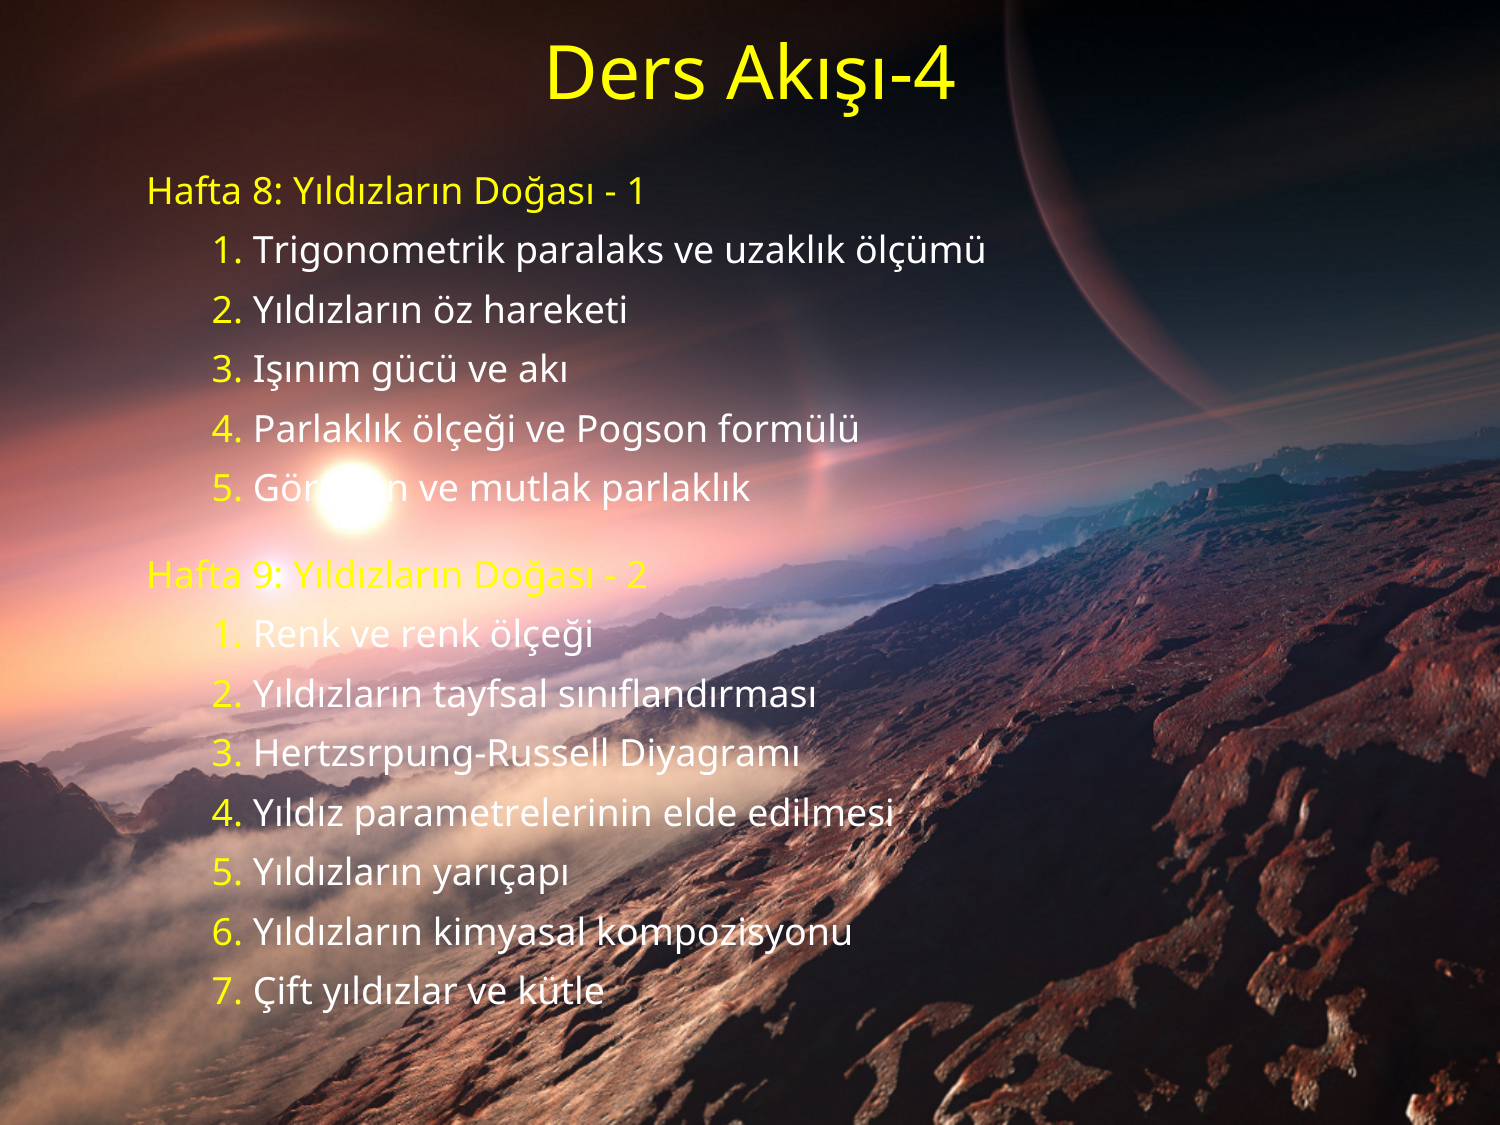

# Ders Akışı-4
Hafta 8: Yıldızların Doğası - 1
1. Trigonometrik paralaks ve uzaklık ölçümü
2. Yıldızların öz hareketi
3. Işınım gücü ve akı
4. Parlaklık ölçeği ve Pogson formülü
5. Görünen ve mutlak parlaklık
Hafta 9: Yıldızların Doğası - 2
1. Renk ve renk ölçeği
2. Yıldızların tayfsal sınıflandırması
3. Hertzsrpung-Russell Diyagramı
4. Yıldız parametrelerinin elde edilmesi
5. Yıldızların yarıçapı
6. Yıldızların kimyasal kompozisyonu
7. Çift yıldızlar ve kütle